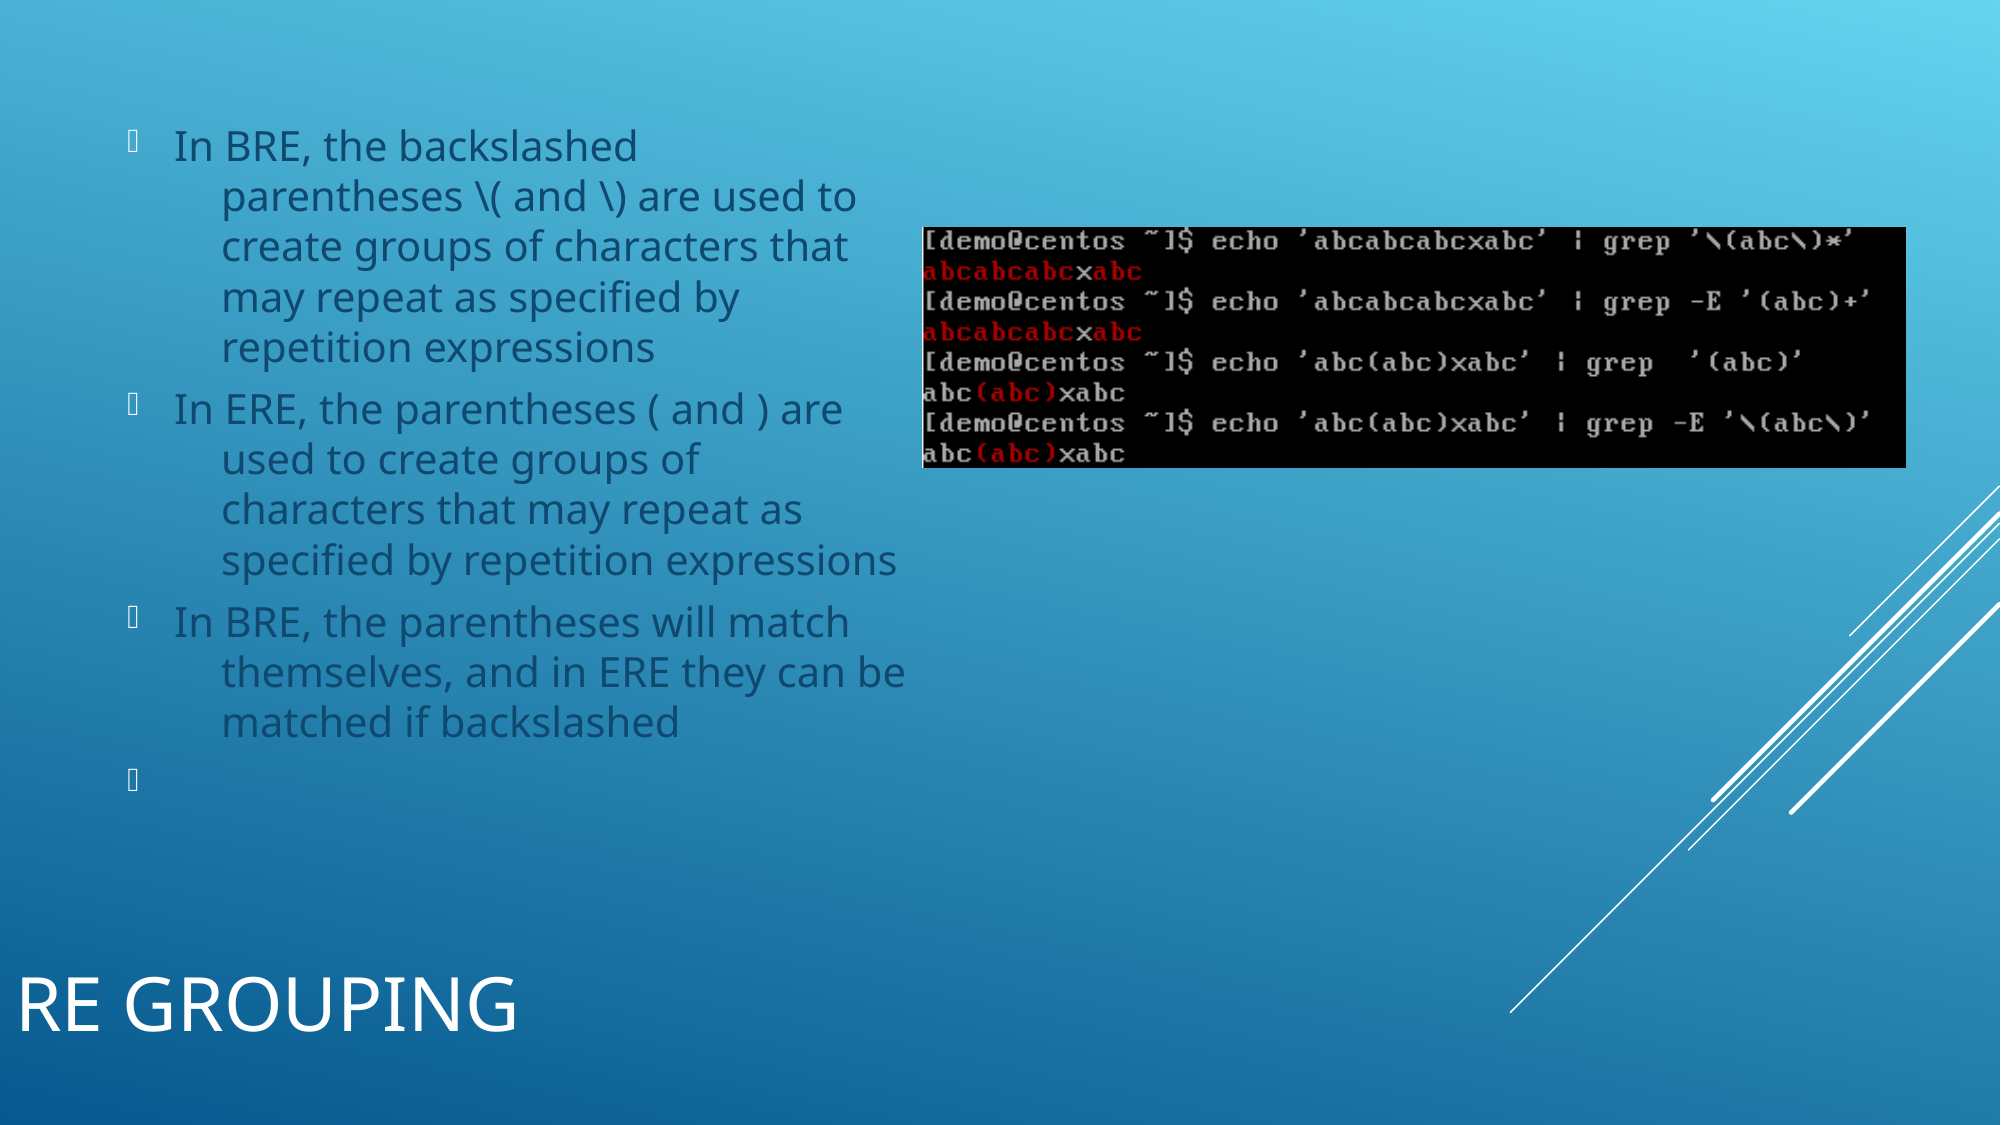

In BRE, the backslashed parentheses \( and \) are used to create groups of characters that may repeat as specified by repetition expressions
In ERE, the parentheses ( and ) are used to create groups of characters that may repeat as specified by repetition expressions
In BRE, the parentheses will match themselves, and in ERE they can be matched if backslashed
# re grouping